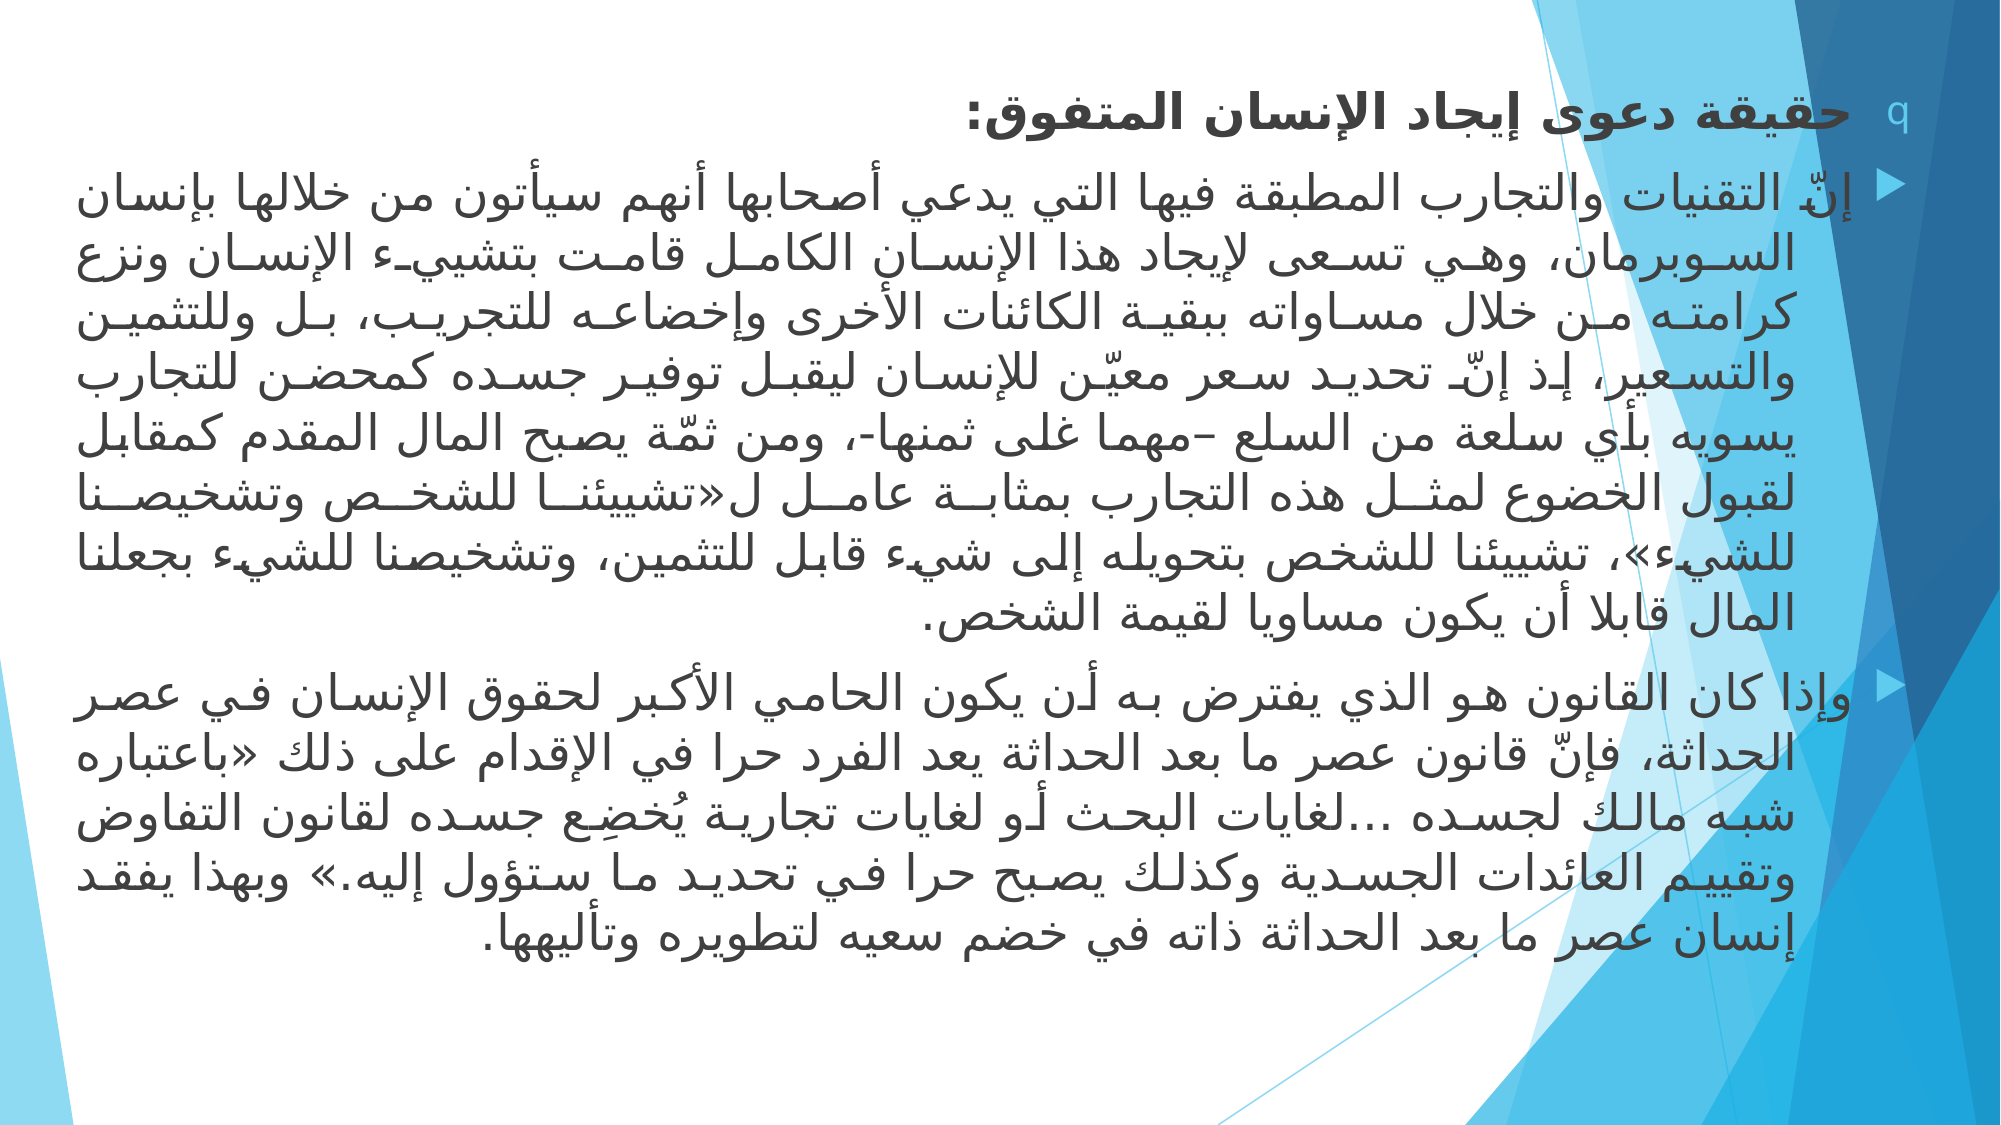

# حقيقة دعوى إيجاد الإنسان المتفوق:
إنّ التقنيات والتجارب المطبقة فيها التي يدعي أصحابها أنهم سيأتون من خلالها بإنسان السوبرمان، وهي تسعى لإيجاد هذا الإنسان الكامل قامت بتشييء الإنسان ونزع كرامته من خلال مساواته ببقية الكائنات الأخرى وإخضاعه للتجريب، بل وللتثمين والتسعير، إذ إنّ تحديد سعر معيّن للإنسان ليقبل توفير جسده كمحضن للتجارب يسويه بأي سلعة من السلع –مهما غلى ثمنها-، ومن ثمّة يصبح المال المقدم كمقابل لقبول الخضوع لمثل هذه التجارب بمثابة عامل ل«تشييئنا للشخص وتشخيصنا للشيء»، تشييئنا للشخص بتحويله إلى شيء قابل للتثمين، وتشخيصنا للشيء بجعلنا المال قابلا أن يكون مساويا لقيمة الشخص.
وإذا كان القانون هو الذي يفترض به أن يكون الحامي الأكبر لحقوق الإنسان في عصر الحداثة، فإنّ قانون عصر ما بعد الحداثة يعد الفرد حرا في الإقدام على ذلك «باعتباره شبه مالك لجسده ...لغايات البحث أو لغايات تجارية يُخضِع جسده لقانون التفاوض وتقييم العائدات الجسدية وكذلك يصبح حرا في تحديد ما ستؤول إليه.» وبهذا يفقد إنسان عصر ما بعد الحداثة ذاته في خضم سعيه لتطويره وتأليهها.